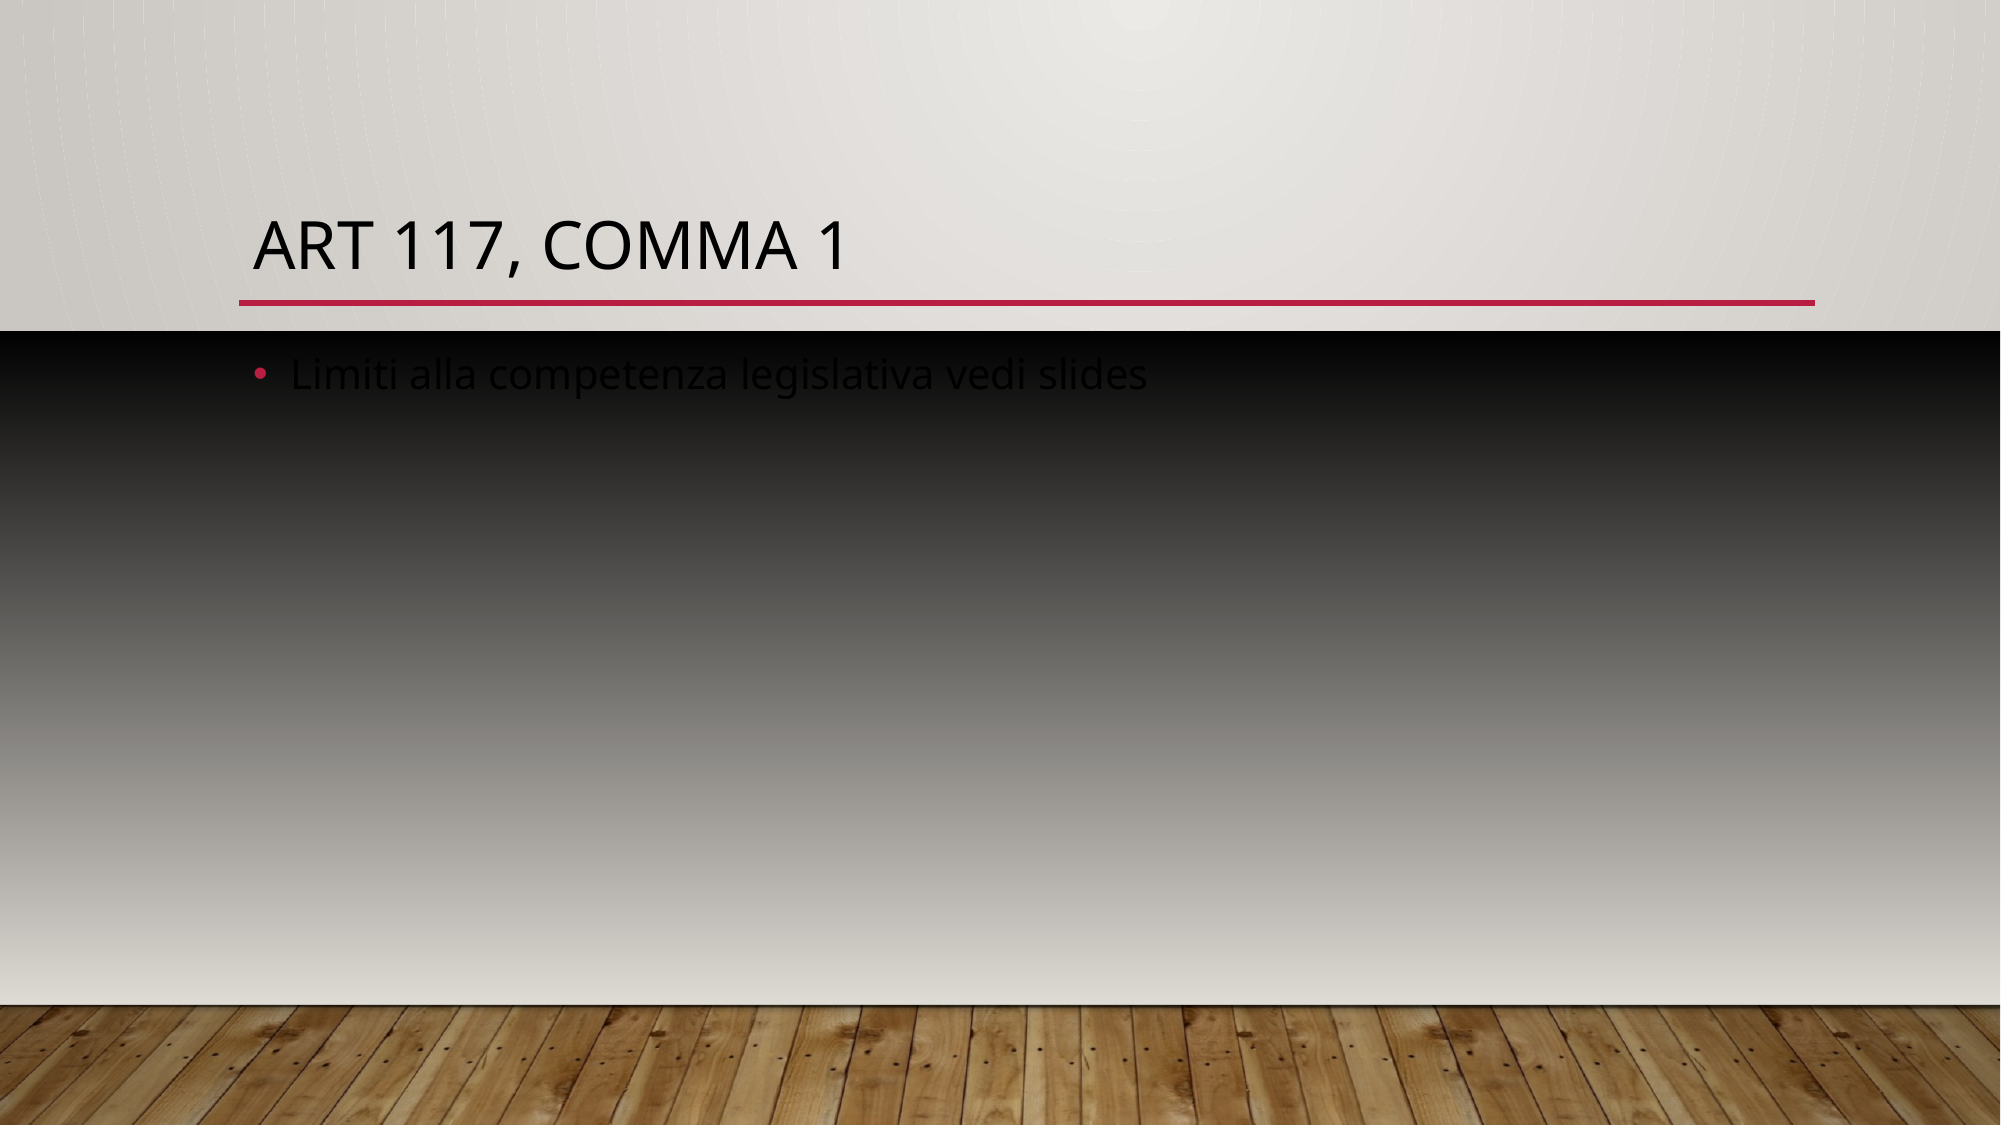

# Art 117, comma 1
Limiti alla competenza legislativa vedi slides